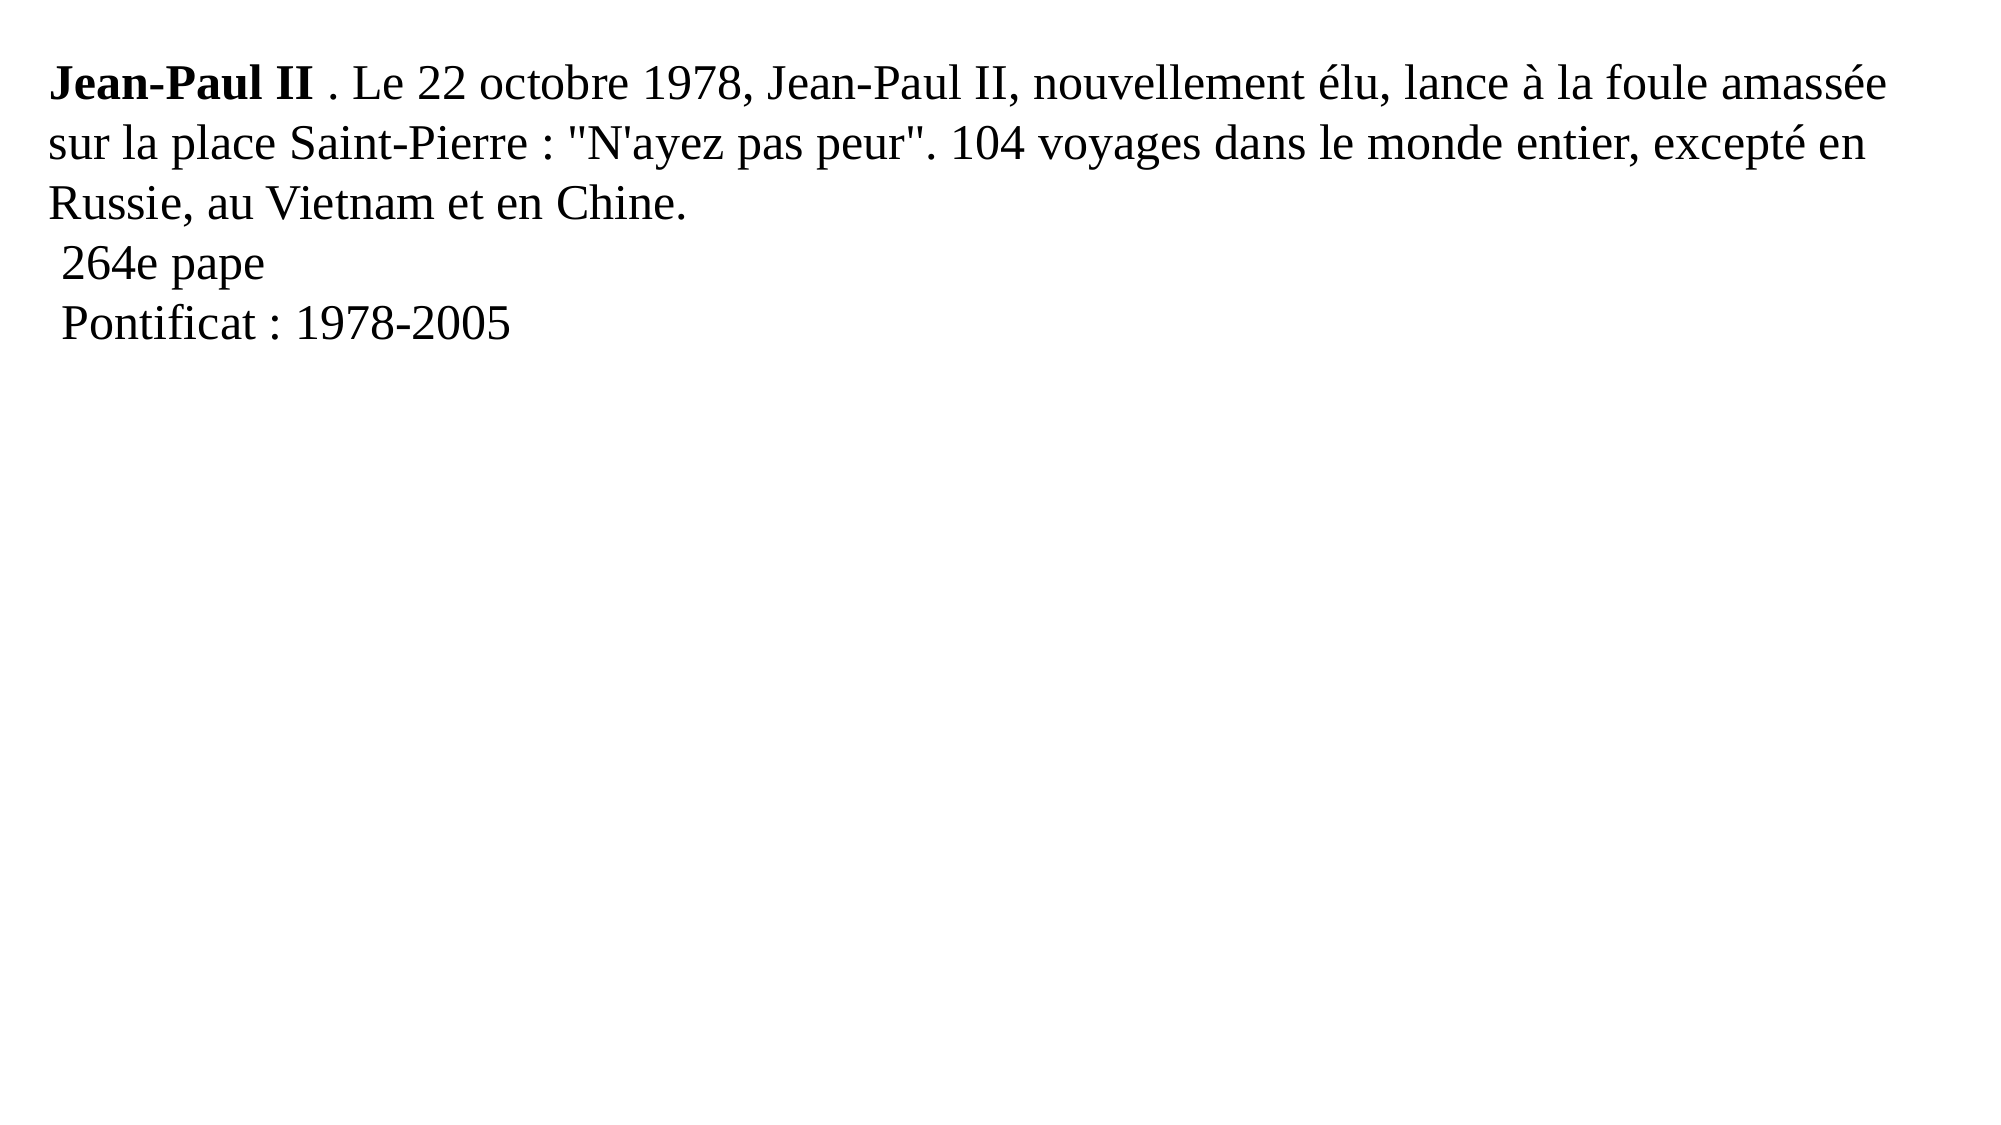

Jean-Paul II . Le 22 octobre 1978, Jean-Paul II, nouvellement élu, lance à la foule amassée sur la place Saint-Pierre : "N'ayez pas peur". 104 voyages dans le monde entier, excepté en Russie, au Vietnam et en Chine.
 264e pape
 Pontificat : 1978-2005